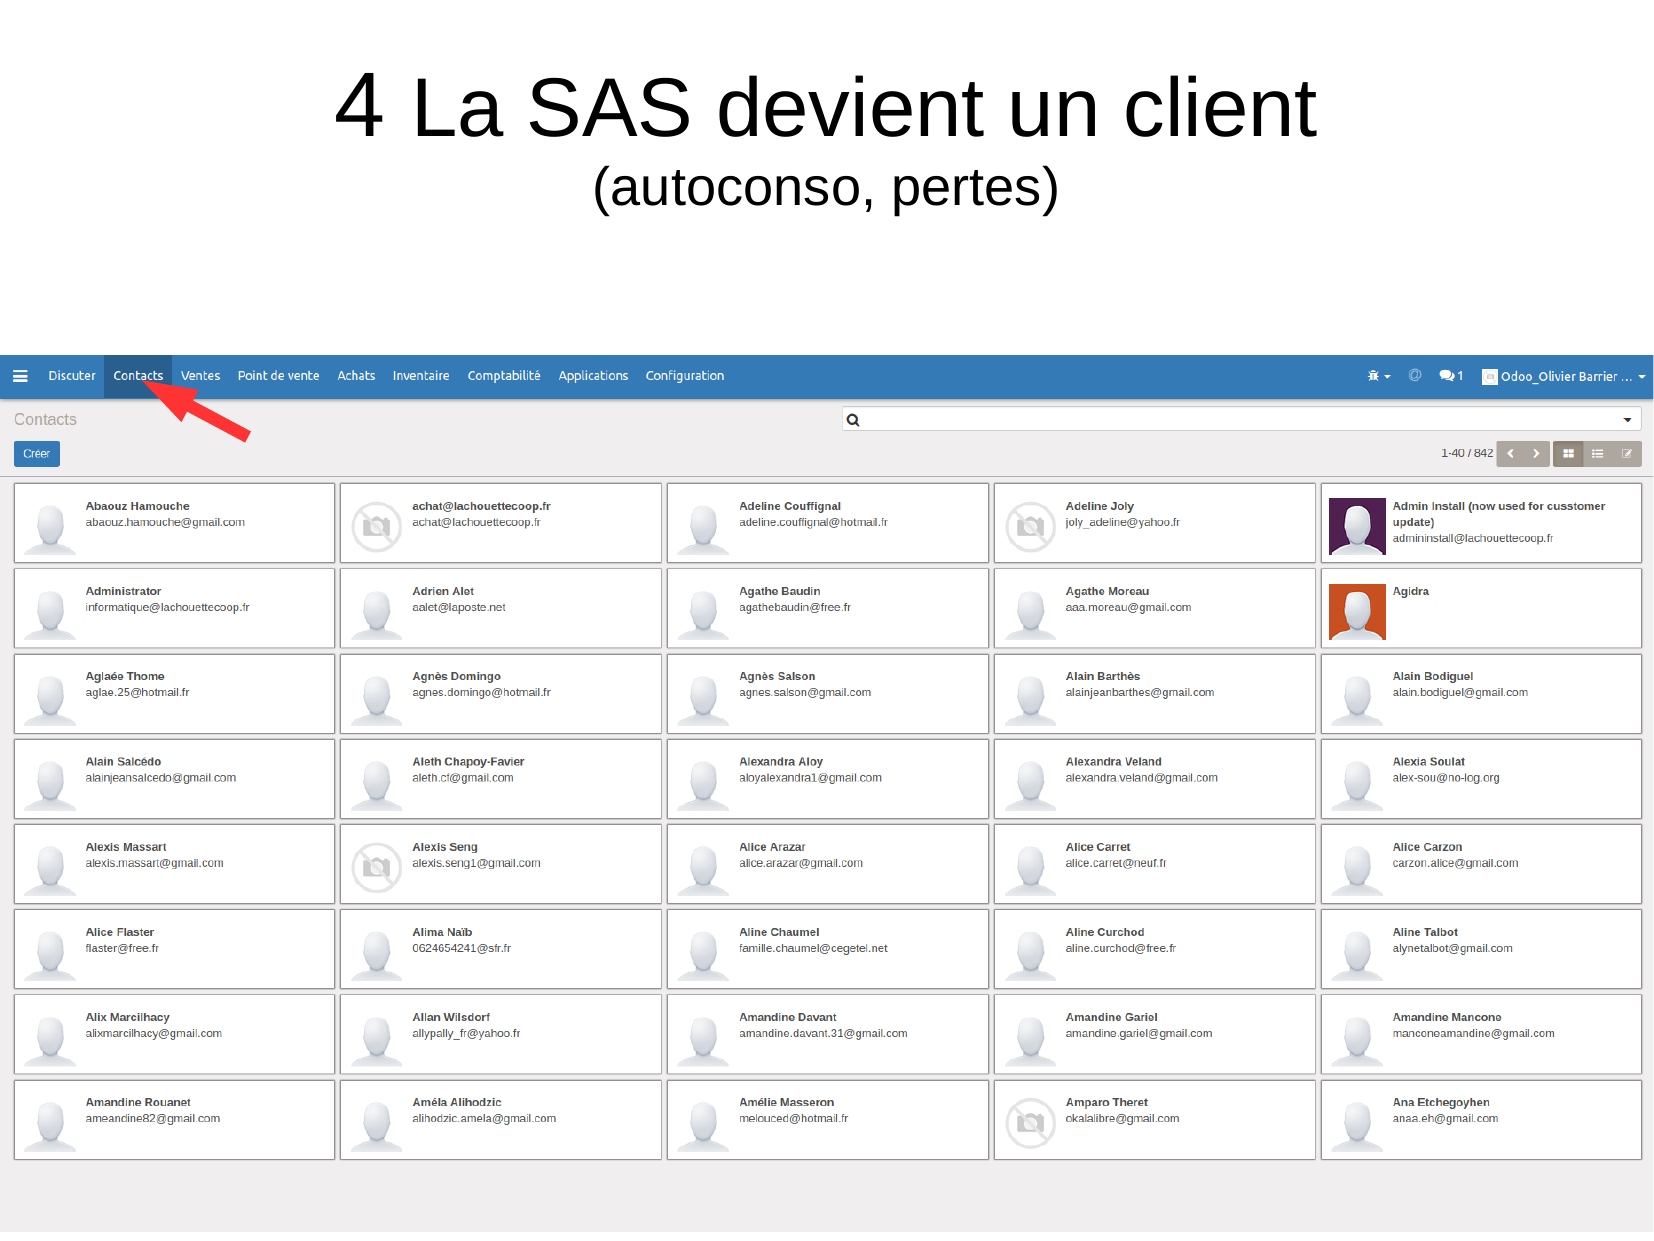

# 4 La SAS devient un client (autoconso, pertes)